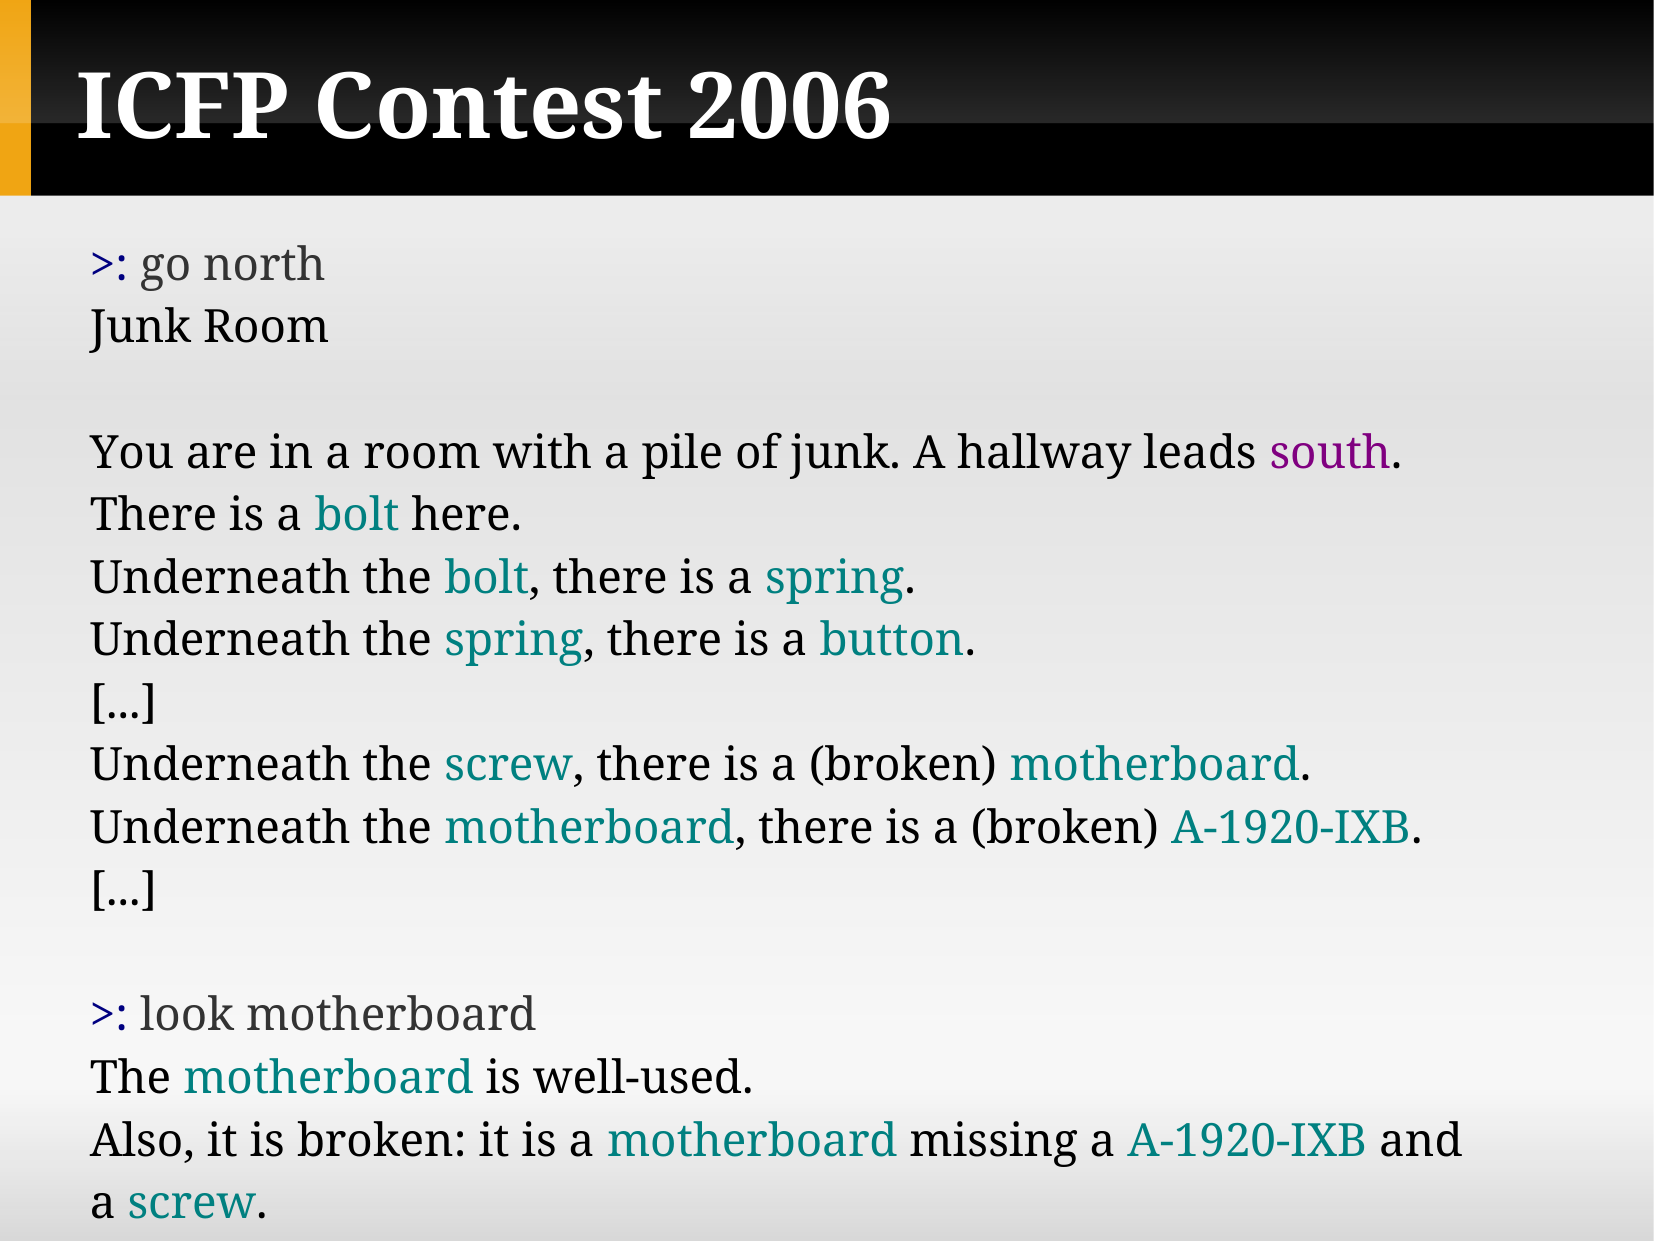

# ICFP Contest 2006
>: go north
Junk Room
You are in a room with a pile of junk. A hallway leads south.
There is a bolt here.
Underneath the bolt, there is a spring.
Underneath the spring, there is a button.
[...]
Underneath the screw, there is a (broken) motherboard.
Underneath the motherboard, there is a (broken) A-1920-IXB.
[...]
>: look motherboard
The motherboard is well-used.
Also, it is broken: it is a motherboard missing a A-1920-IXB and
a screw.
>: look A-1920-IXB
The A-1920-IXB is an exemplary instance of part number A-1920-IXB.
Also, it is broken: it is (a A-1920-IXB missing a transistor)
missing (a radio missing an antenna) and a processor and a bolt.